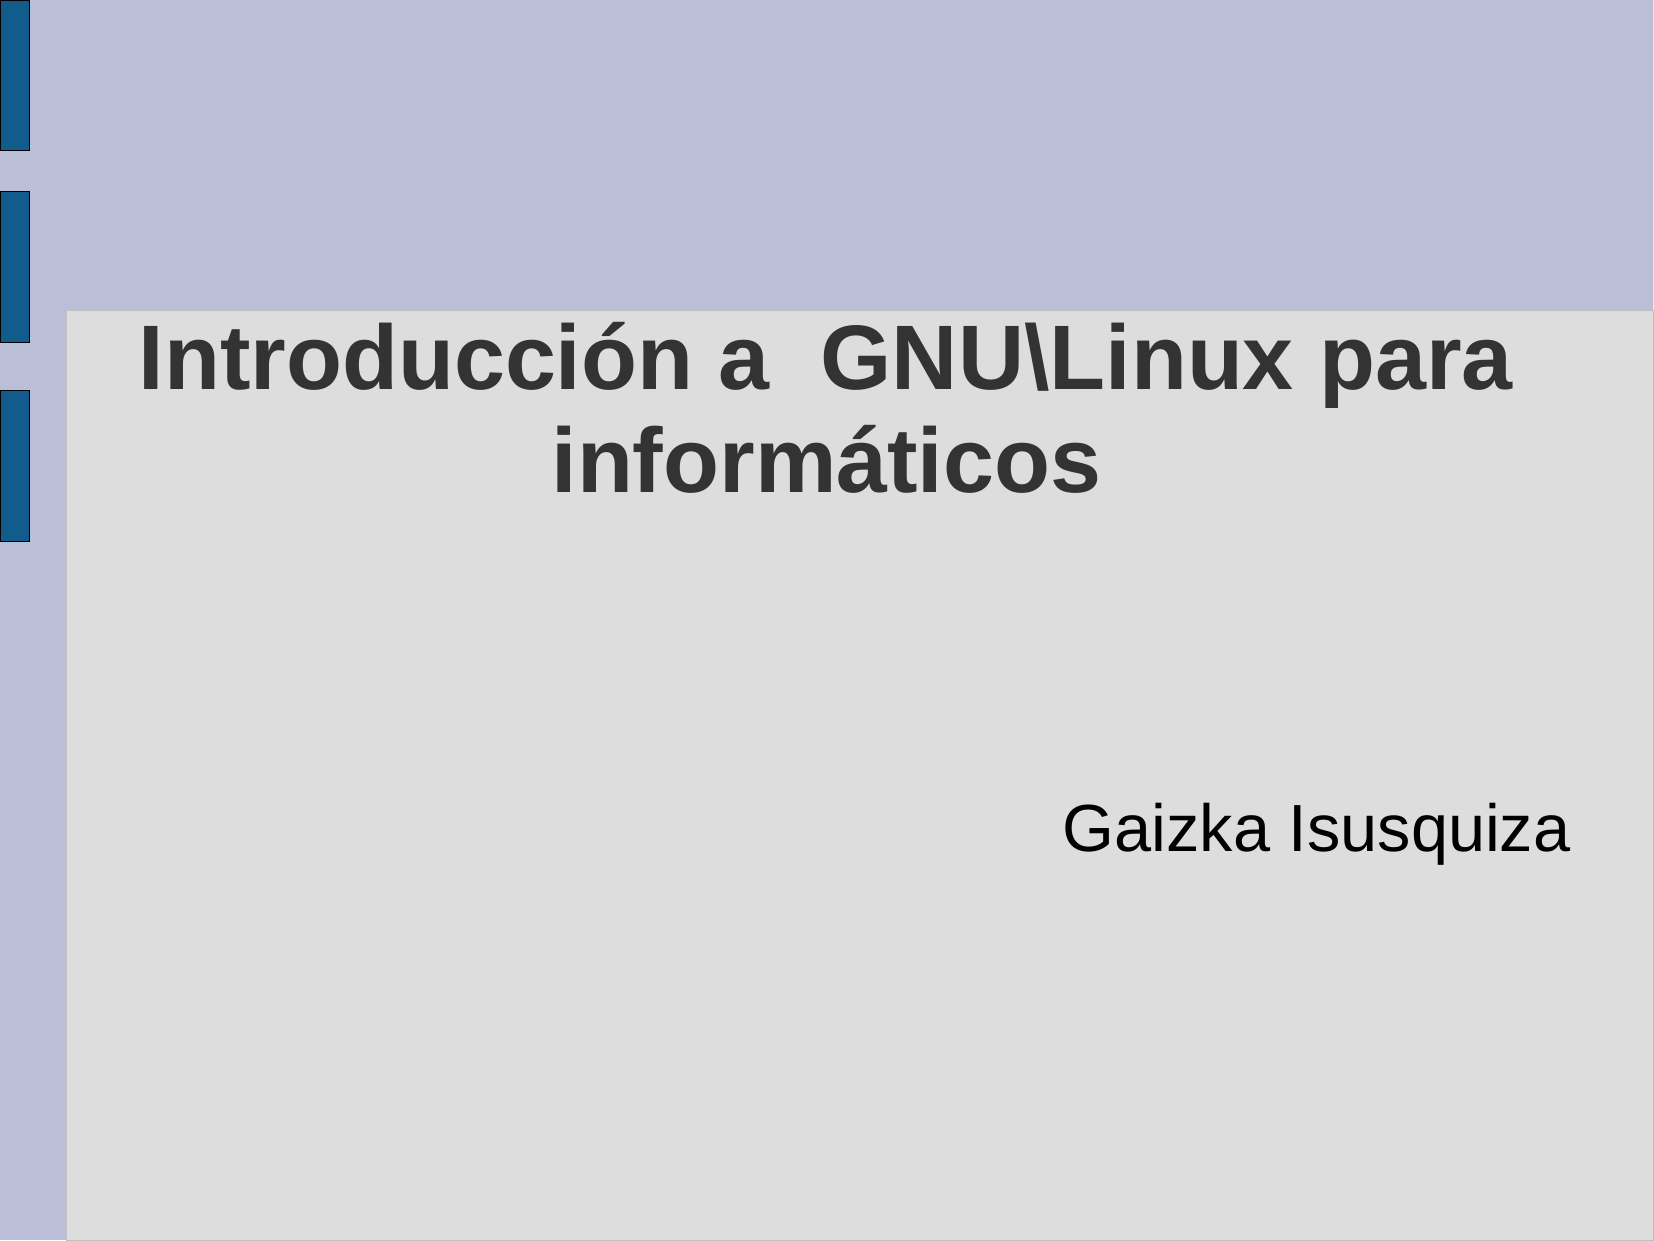

# Introducción a GNU\Linux para informáticos
Gaizka Isusquiza